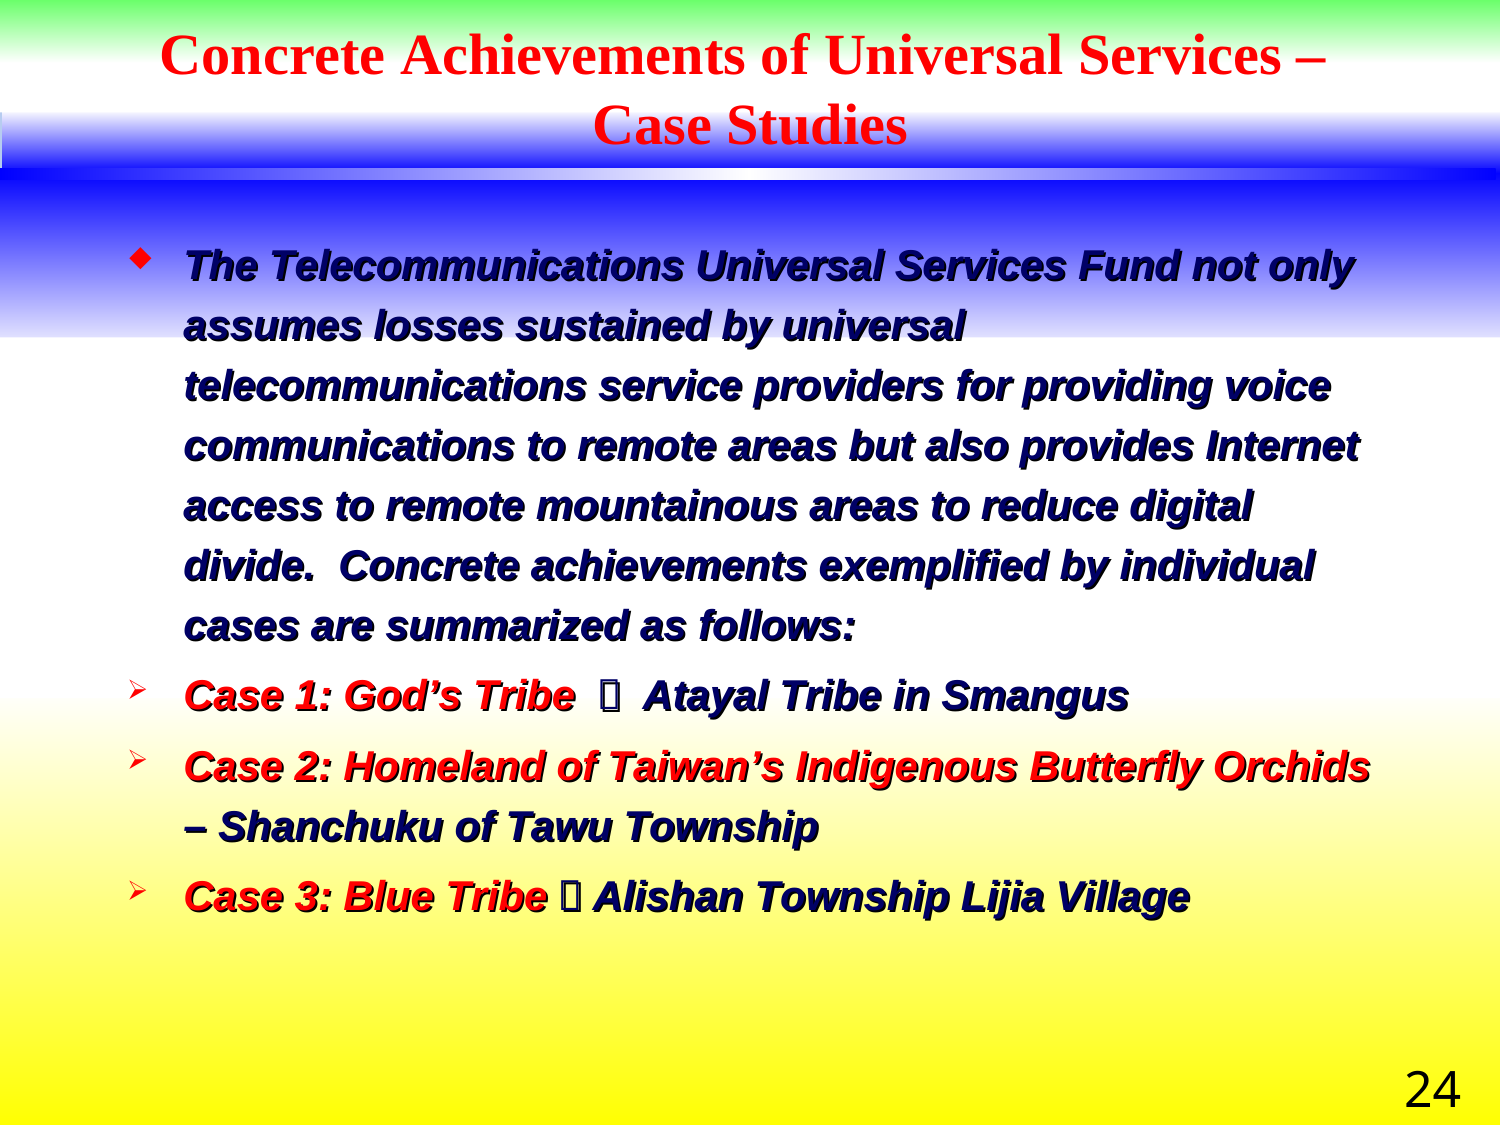

# Concrete Achievements of Universal Services – Case Studies
The Telecommunications Universal Services Fund not only assumes losses sustained by universal telecommunications service providers for providing voice communications to remote areas but also provides Internet access to remote mountainous areas to reduce digital divide. Concrete achievements exemplified by individual cases are summarized as follows:
Case 1: God’s Tribe － Atayal Tribe in Smangus
Case 2: Homeland of Taiwan’s Indigenous Butterfly Orchids – Shanchuku of Tawu Township
Case 3: Blue Tribe－Alishan Township Lijia Village
24